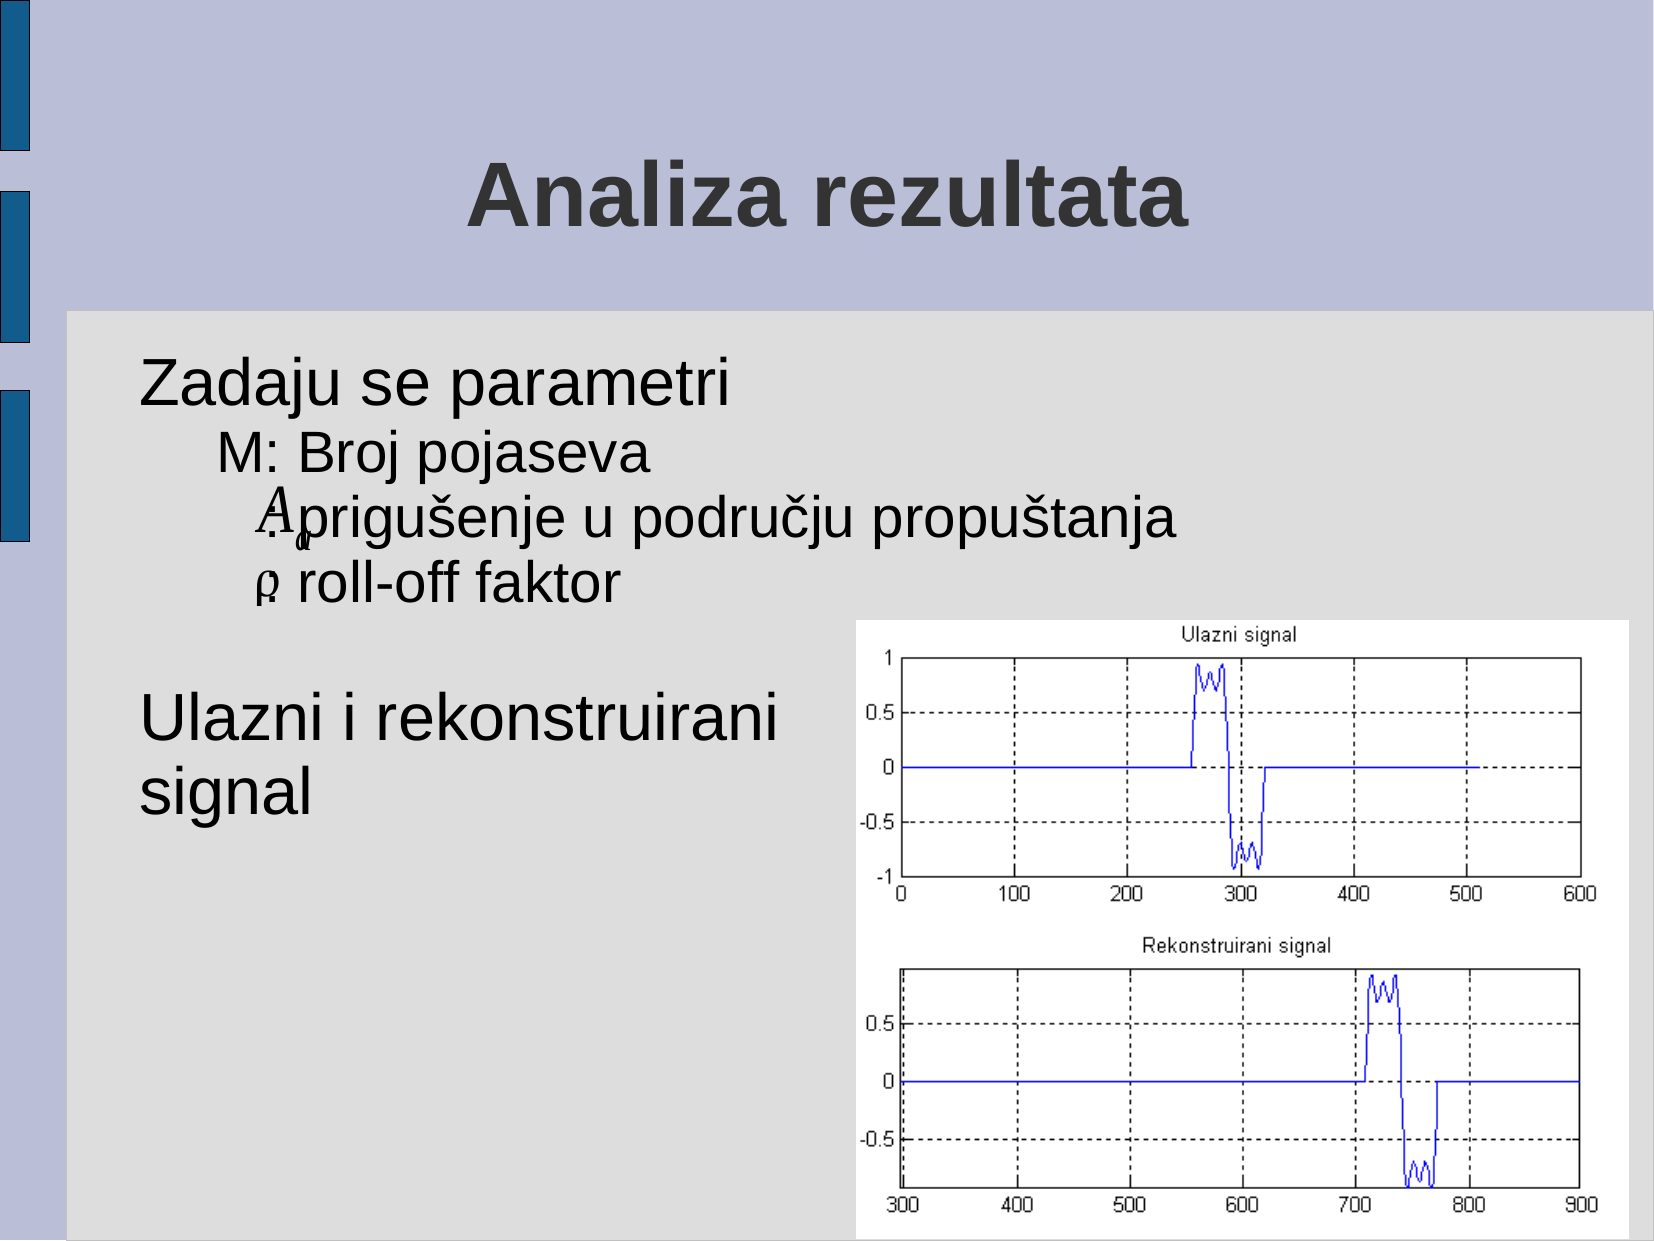

# Analiza rezultata
Zadaju se parametri
M: Broj pojaseva
 : prigušenje u području propuštanja
 : roll-off faktor
Ulazni i rekonstruirani
signal